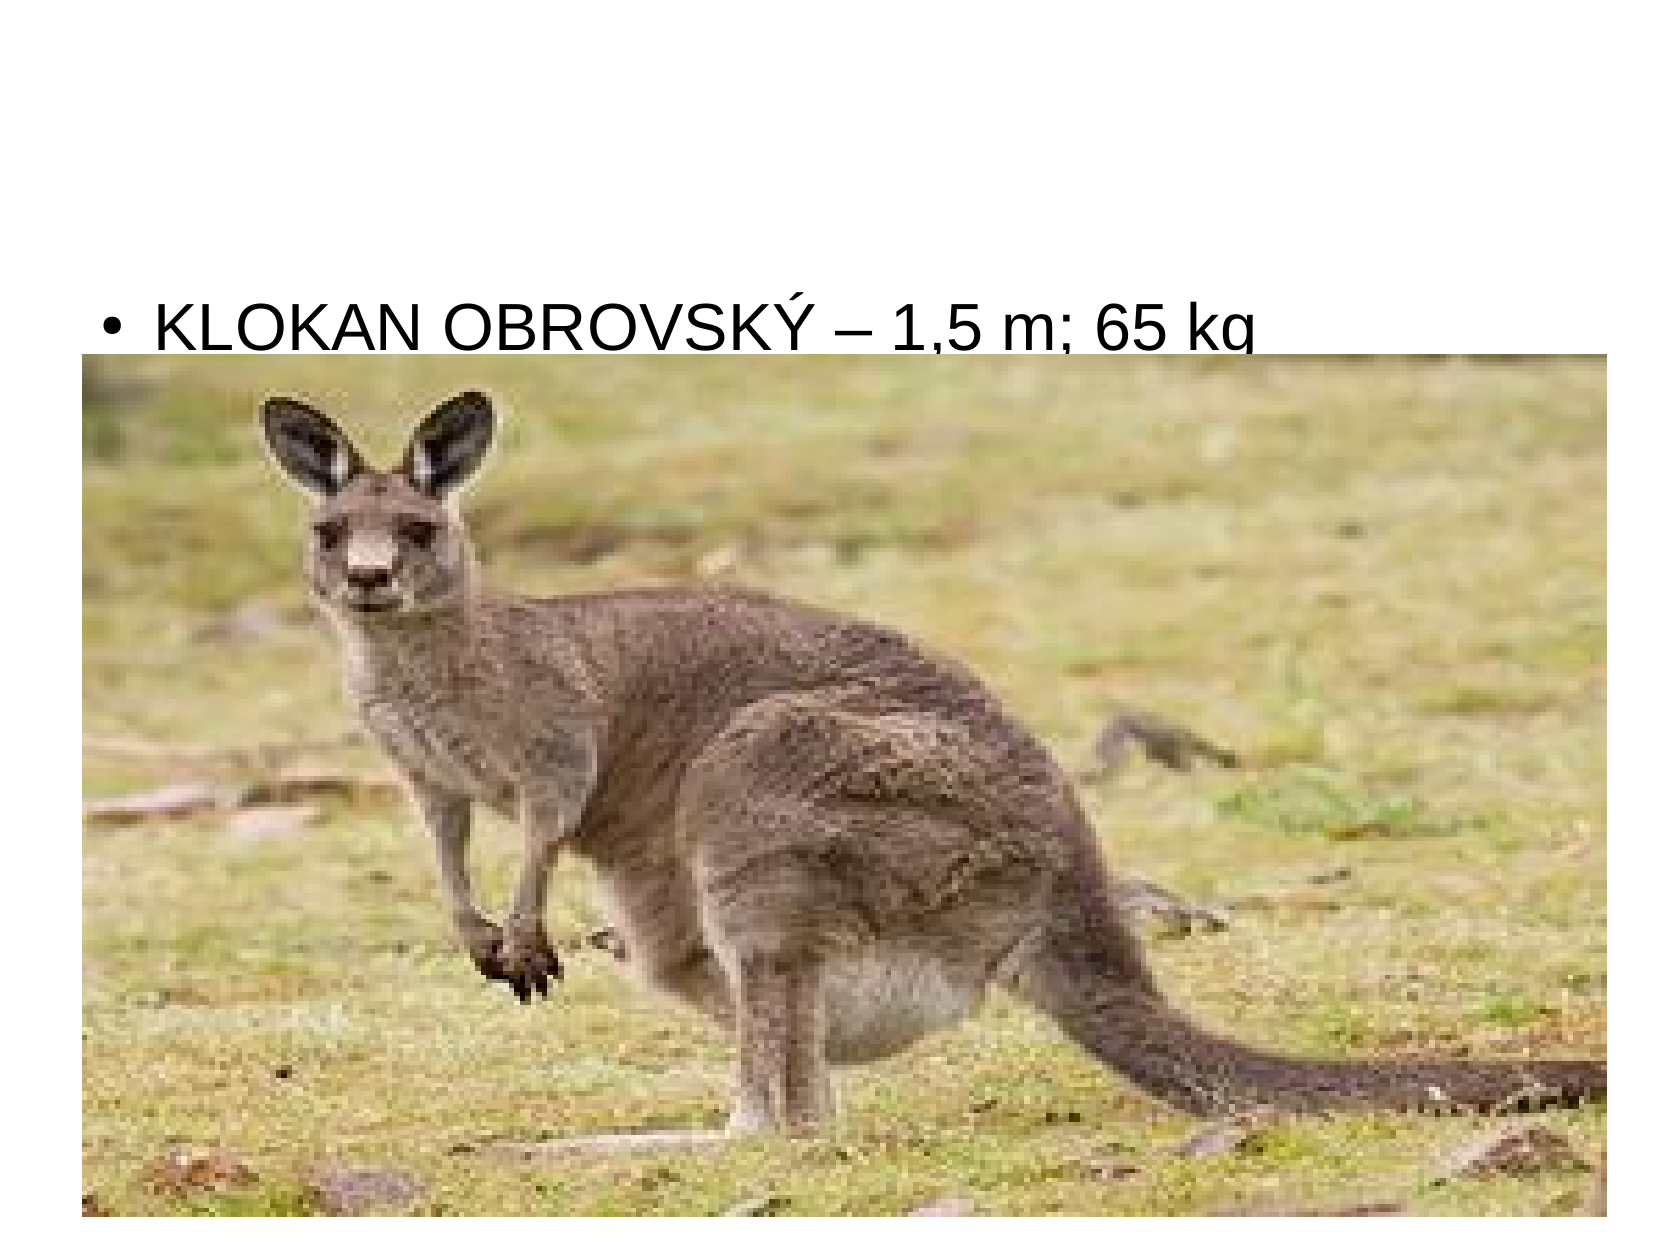

#
KLOKAN OBROVSKÝ – 1,5 m; 65 kg